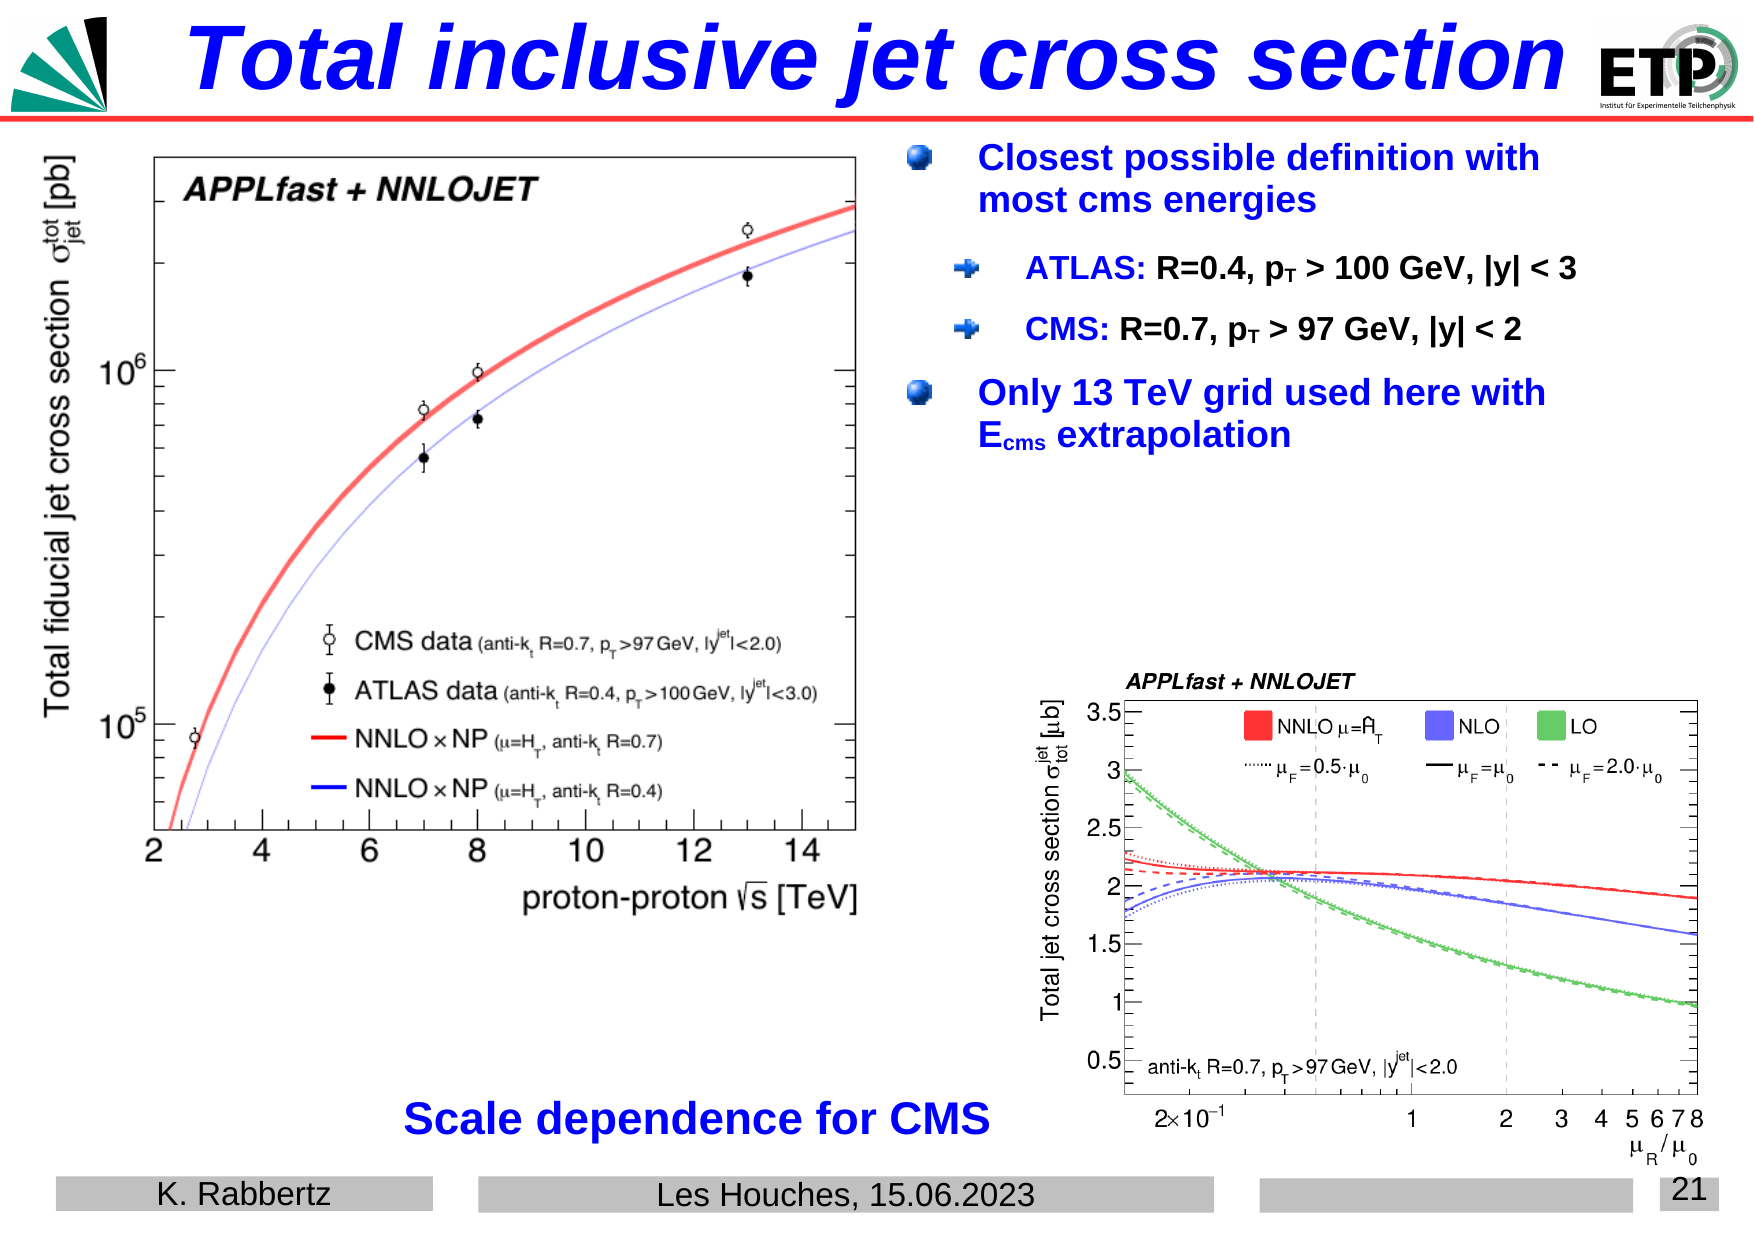

# Total inclusive jet cross section
Closest possible definition with most cms energies
ATLAS: R=0.4, pT > 100 GeV, |y| < 3
CMS: R=0.7, pT > 97 GeV, |y| < 2
Only 13 TeV grid used here with Ecms extrapolation
Scale dependence for CMS